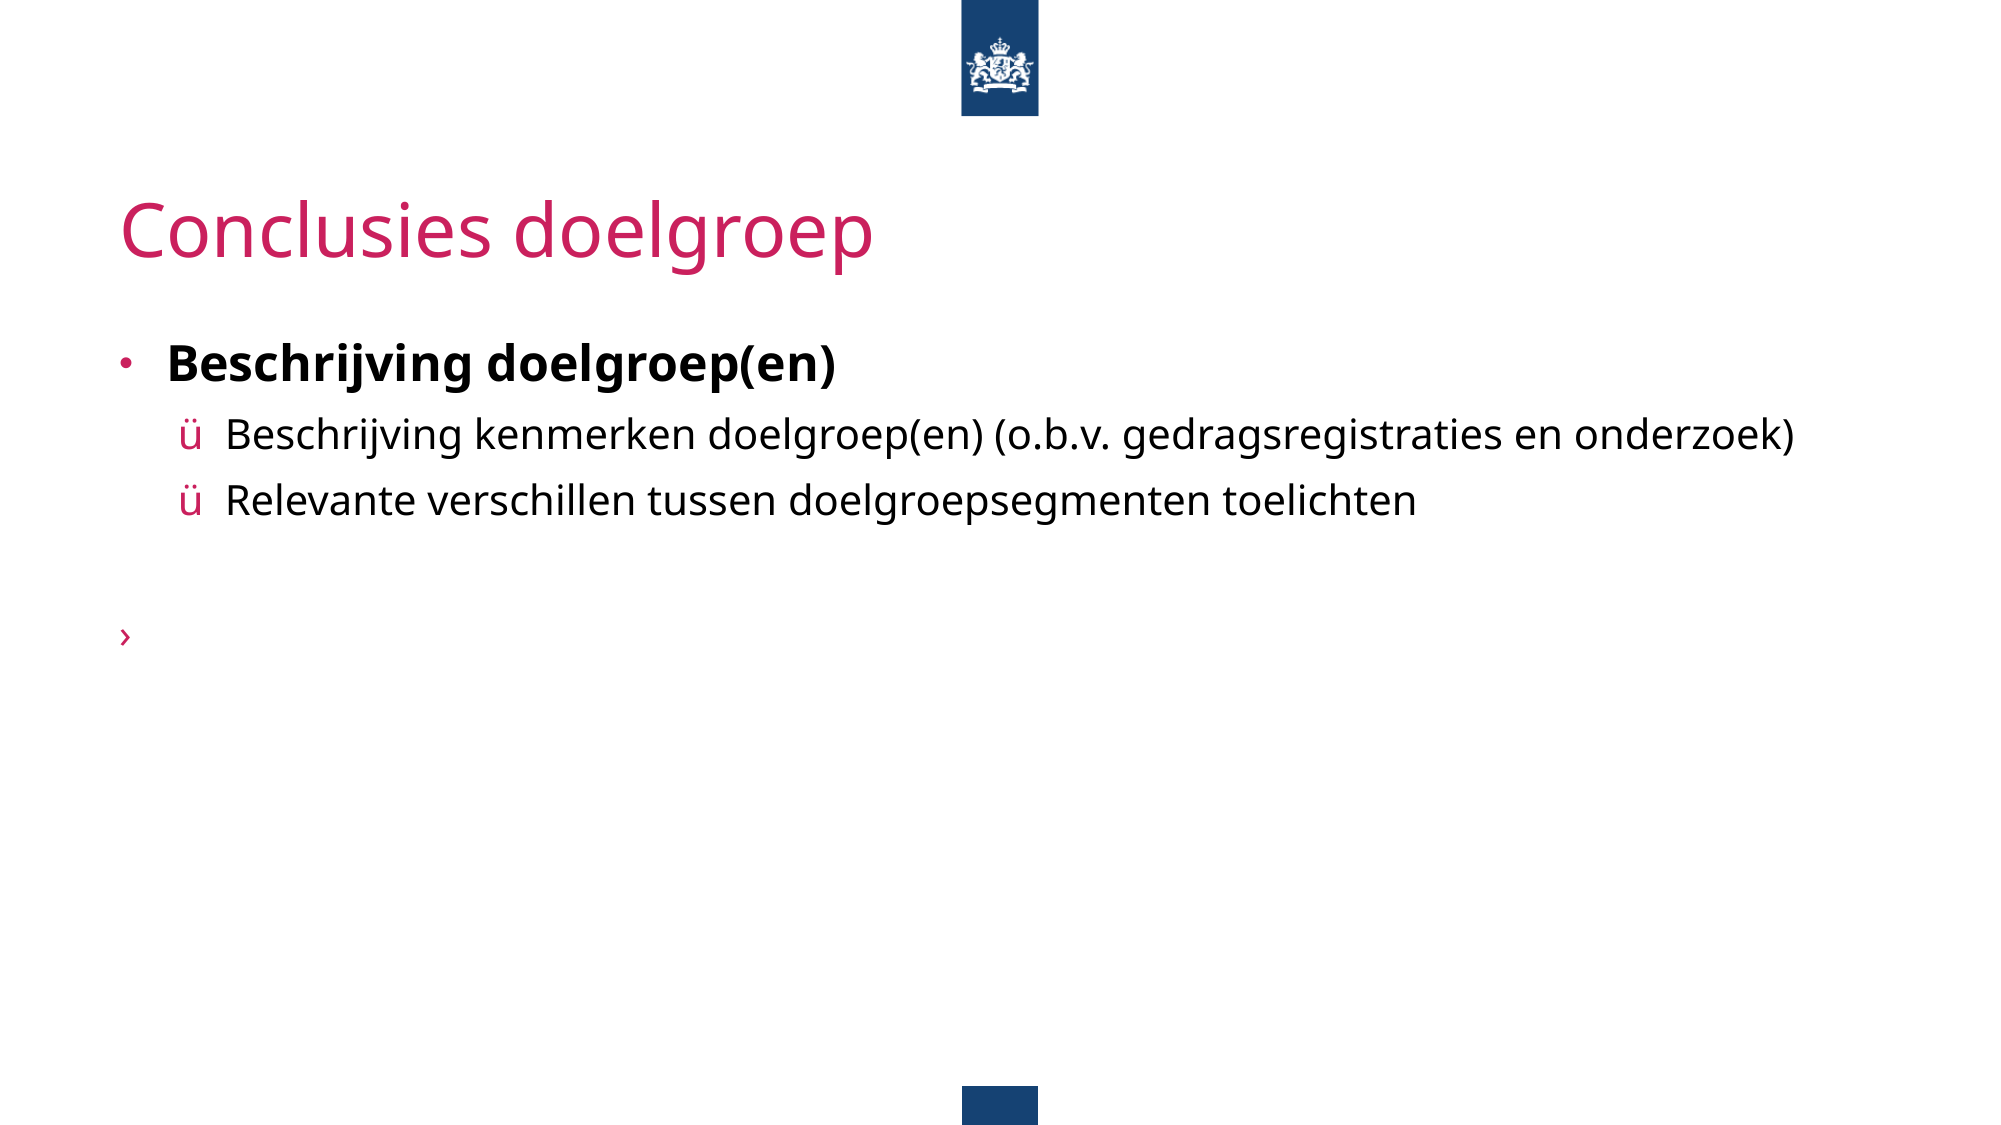

Conclusies doelgroep
# Beschrijving doelgroep(en)
Beschrijving kenmerken doelgroep(en) (o.b.v. gedragsregistraties en onderzoek)
Relevante verschillen tussen doelgroepsegmenten toelichten